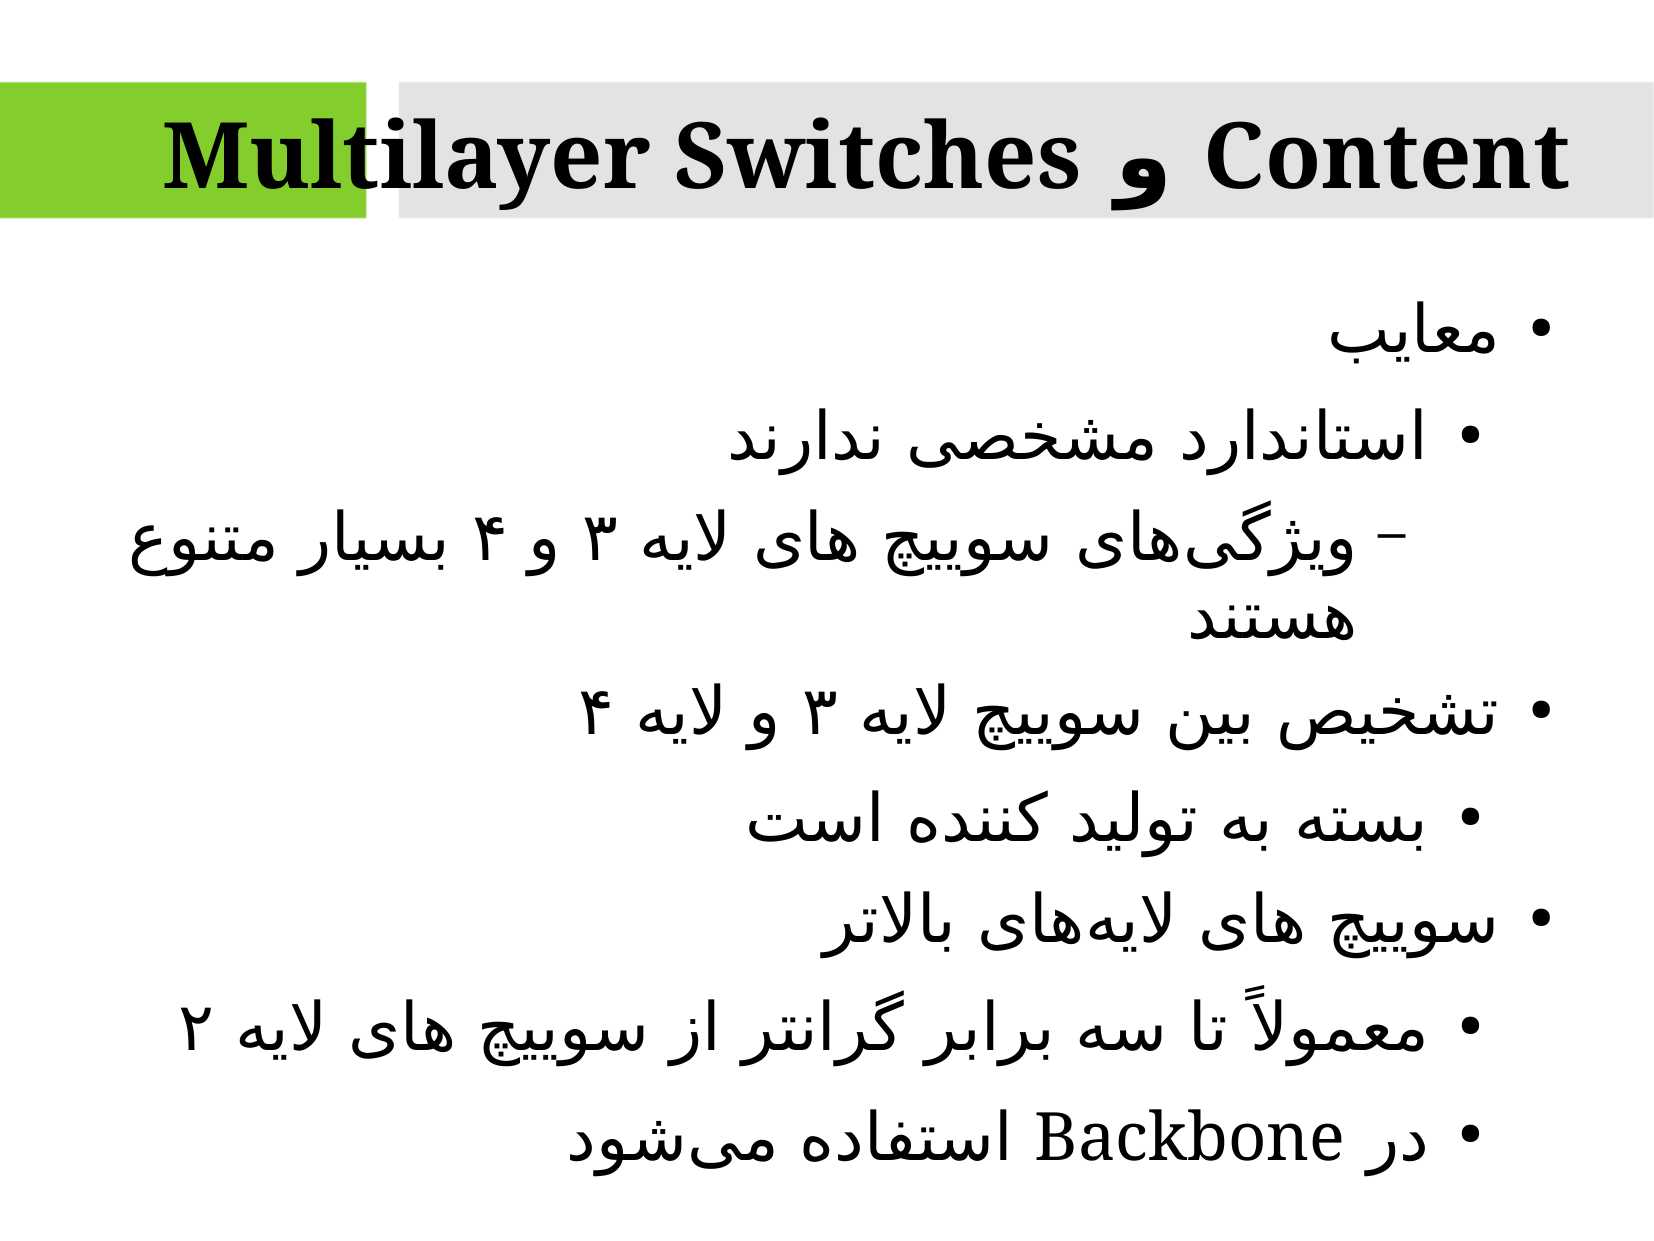

# Content و Multilayer Switches
معایب
استاندارد مشخصی ندارند
ویژگی‌های سوییچ های لایه ۳ و ۴ بسیار متنوع هستند
تشخیص بین سوییچ لایه ۳ و لایه ۴
بسته به تولید کننده است
سوییچ های لایه‌های بالاتر
معمولاً تا سه برابر گرانتر از سوییچ های لایه ۲
در Backbone استفاده می‌شود